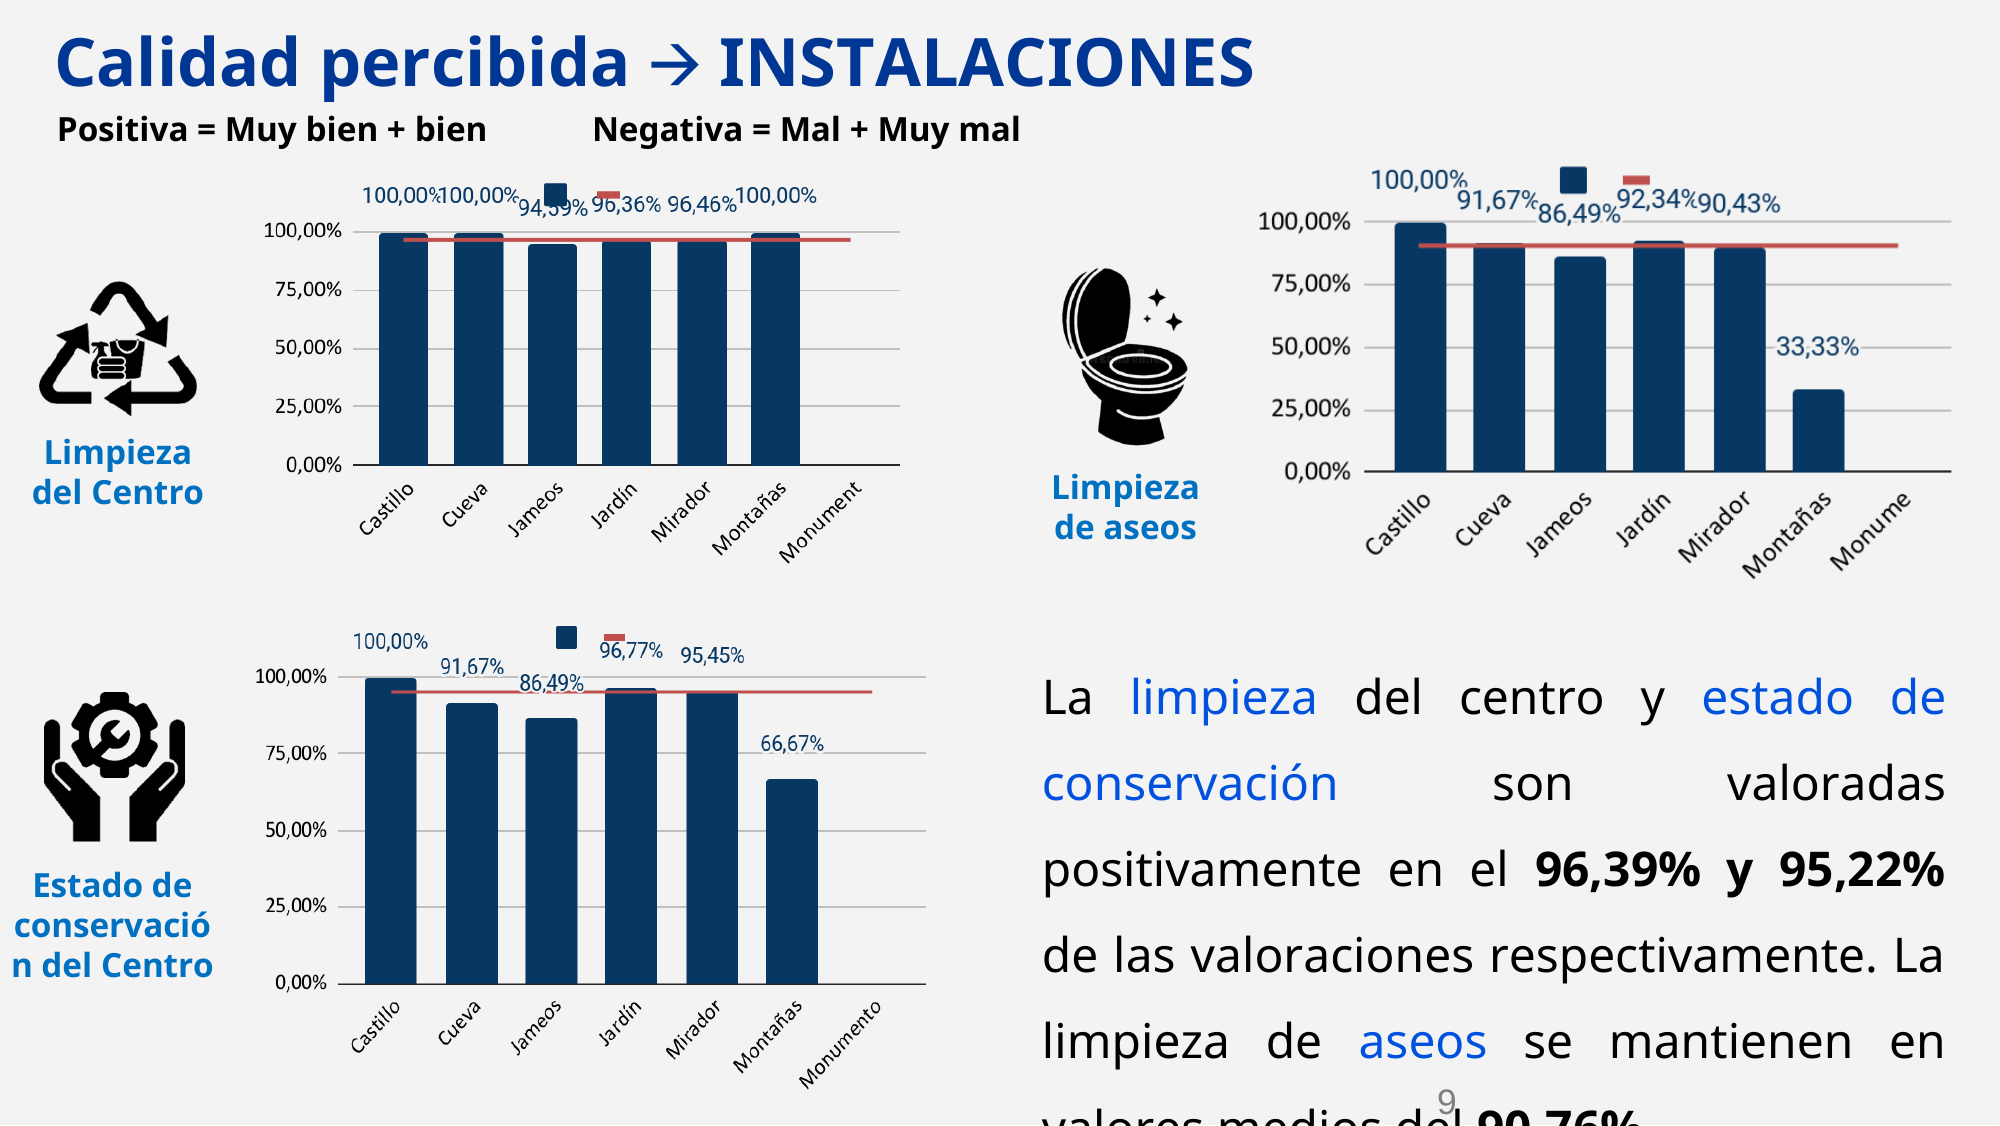

Calidad percibida 🡪 INSTALACIONES
Positiva = Muy bien + bien Negativa = Mal + Muy mal
Limpieza del Centro
Limpieza
de aseos
La limpieza del centro y estado de conservación son valoradas positivamente en el 96,39% y 95,22% de las valoraciones respectivamente. La limpieza de aseos se mantienen en valores medios del 90,76%.
Estado de conservación del Centro